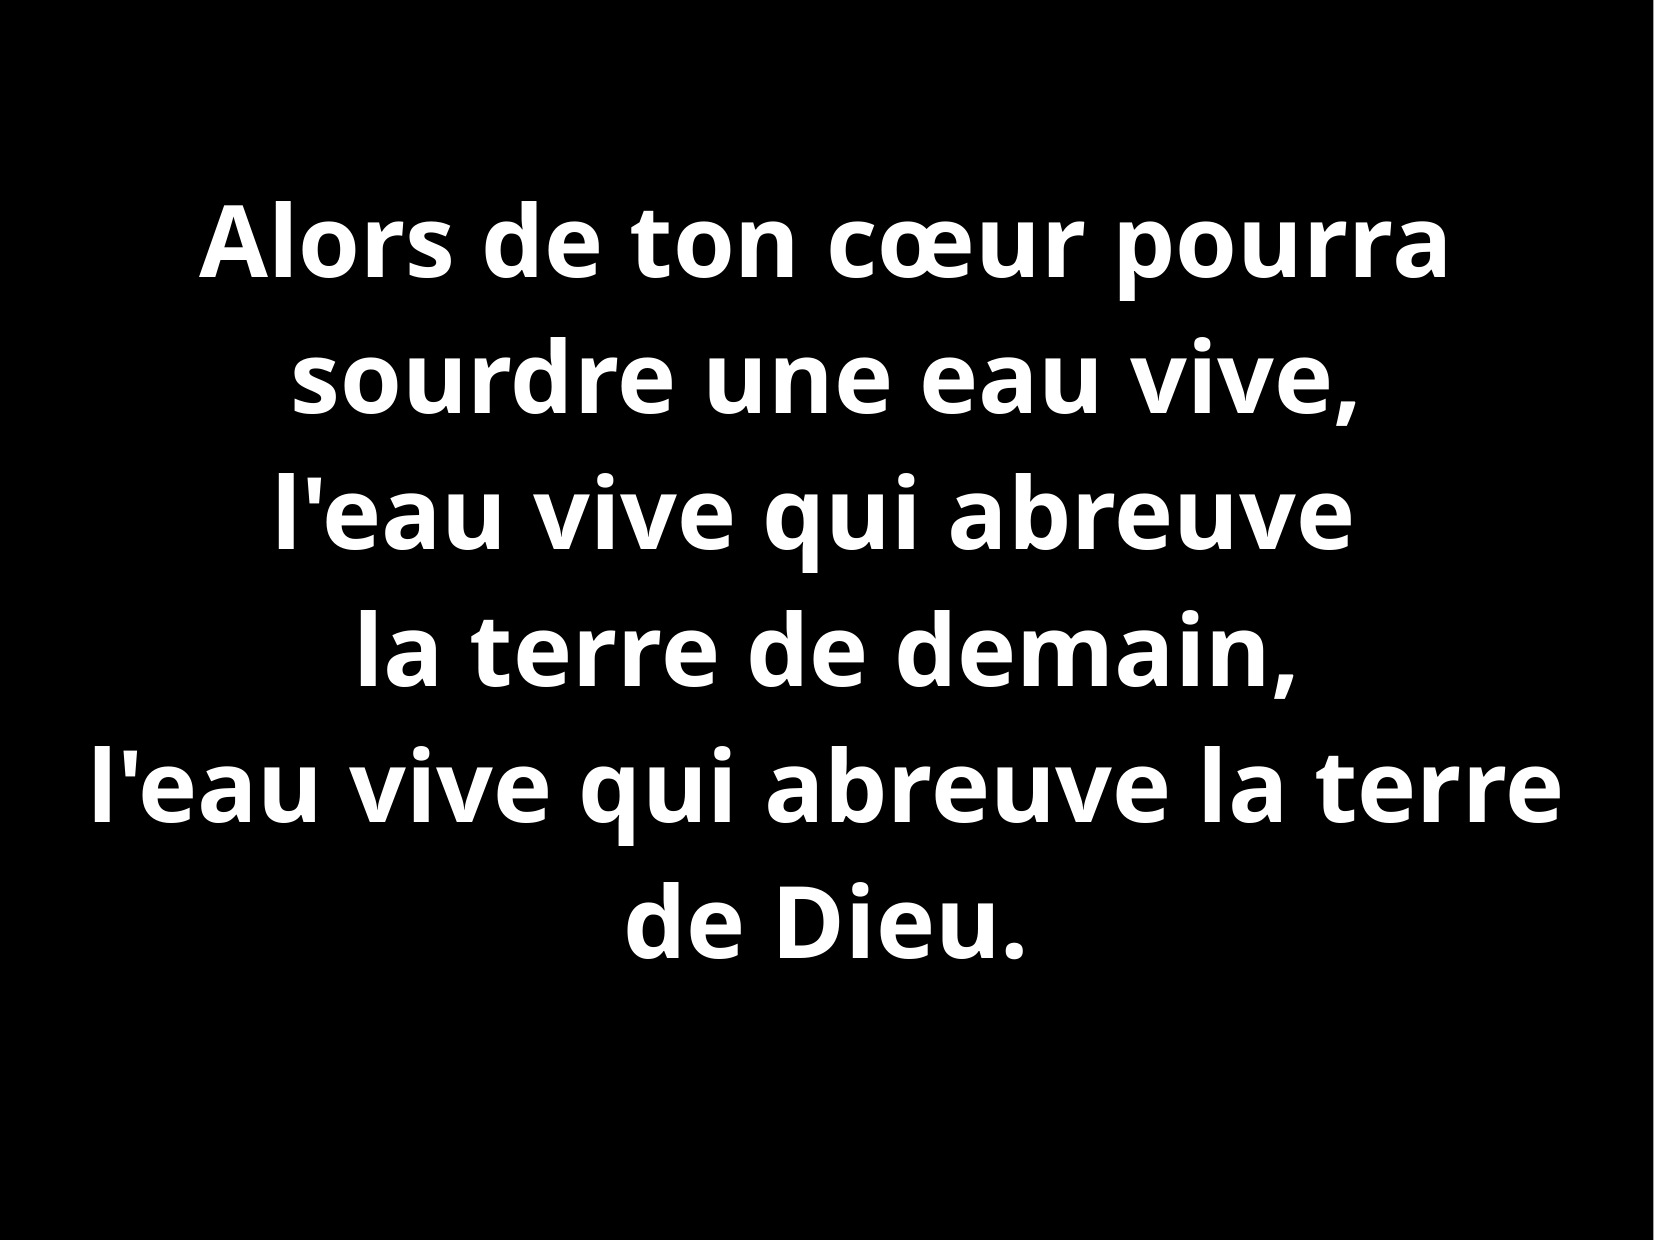

# Alors de ton cœur pourra sourdre une eau vive,
l'eau vive qui abreuve
la terre de demain,
l'eau vive qui abreuve la terre de Dieu.